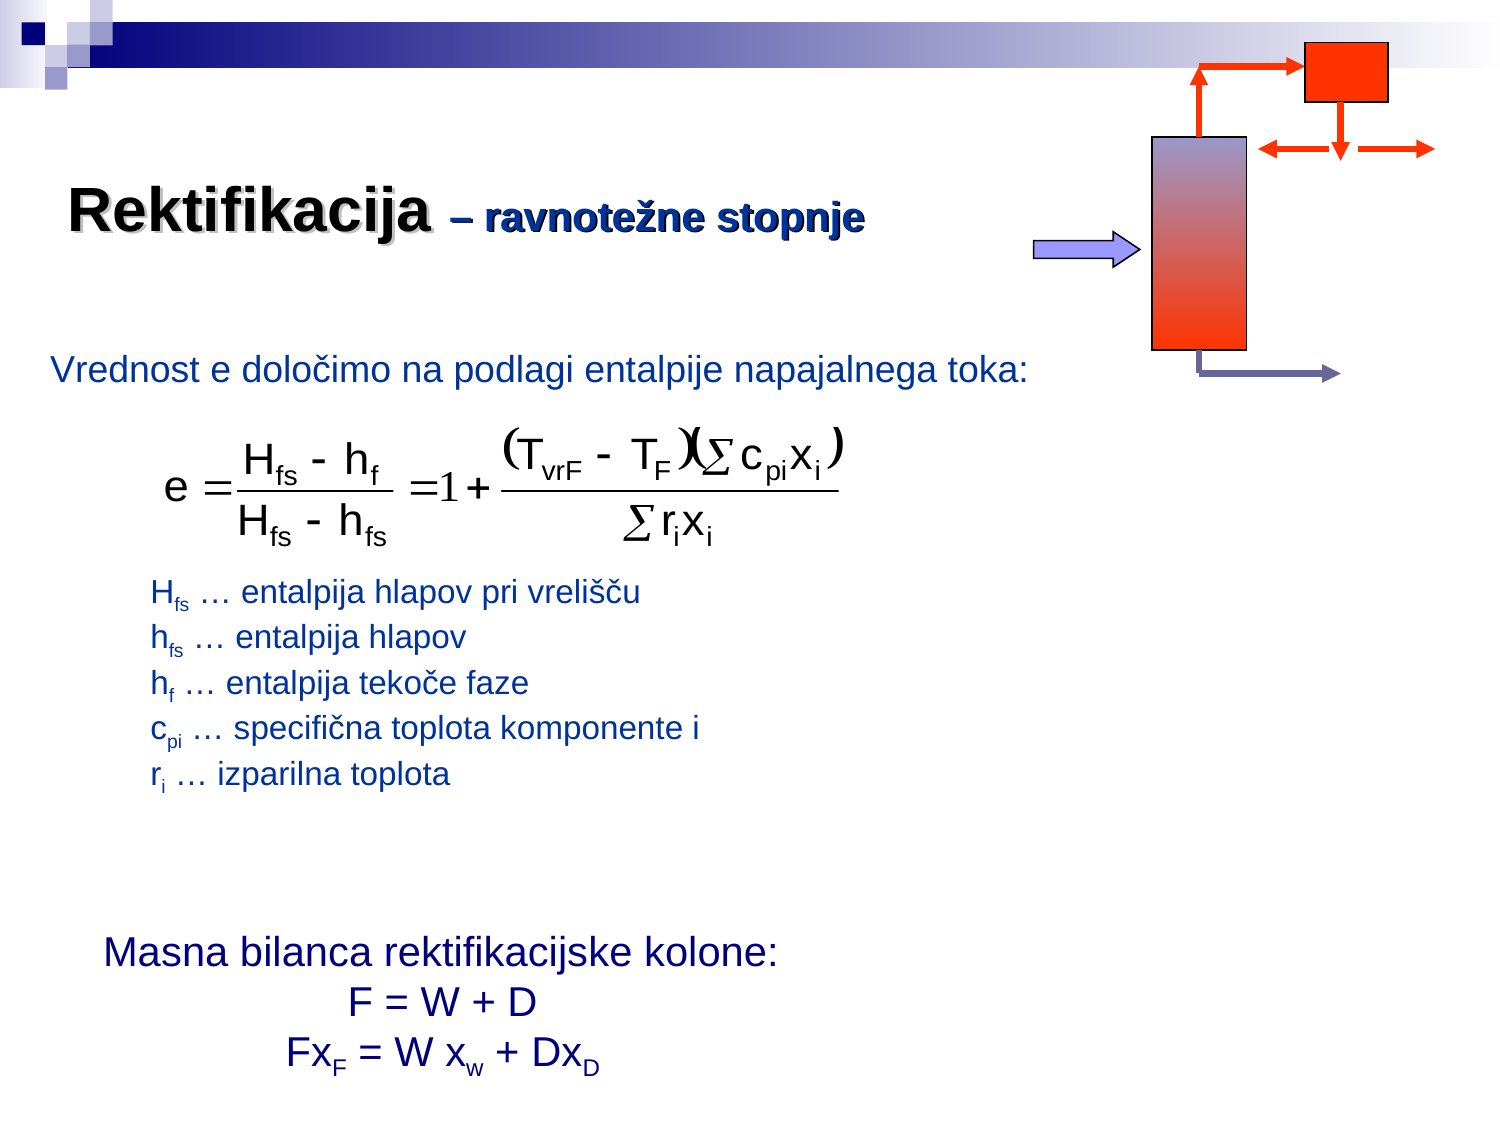

Rektifikacija – ravnotežne stopnje
Vrednost e določimo na podlagi entalpije napajalnega toka:
Hfs … entalpija hlapov pri vrelišču
hfs … entalpija hlapov
hf … entalpija tekoče faze
cpi … specifična toplota komponente i
ri … izparilna toplota
Masna bilanca rektifikacijske kolone:
F = W + D
FxF = W xw + DxD